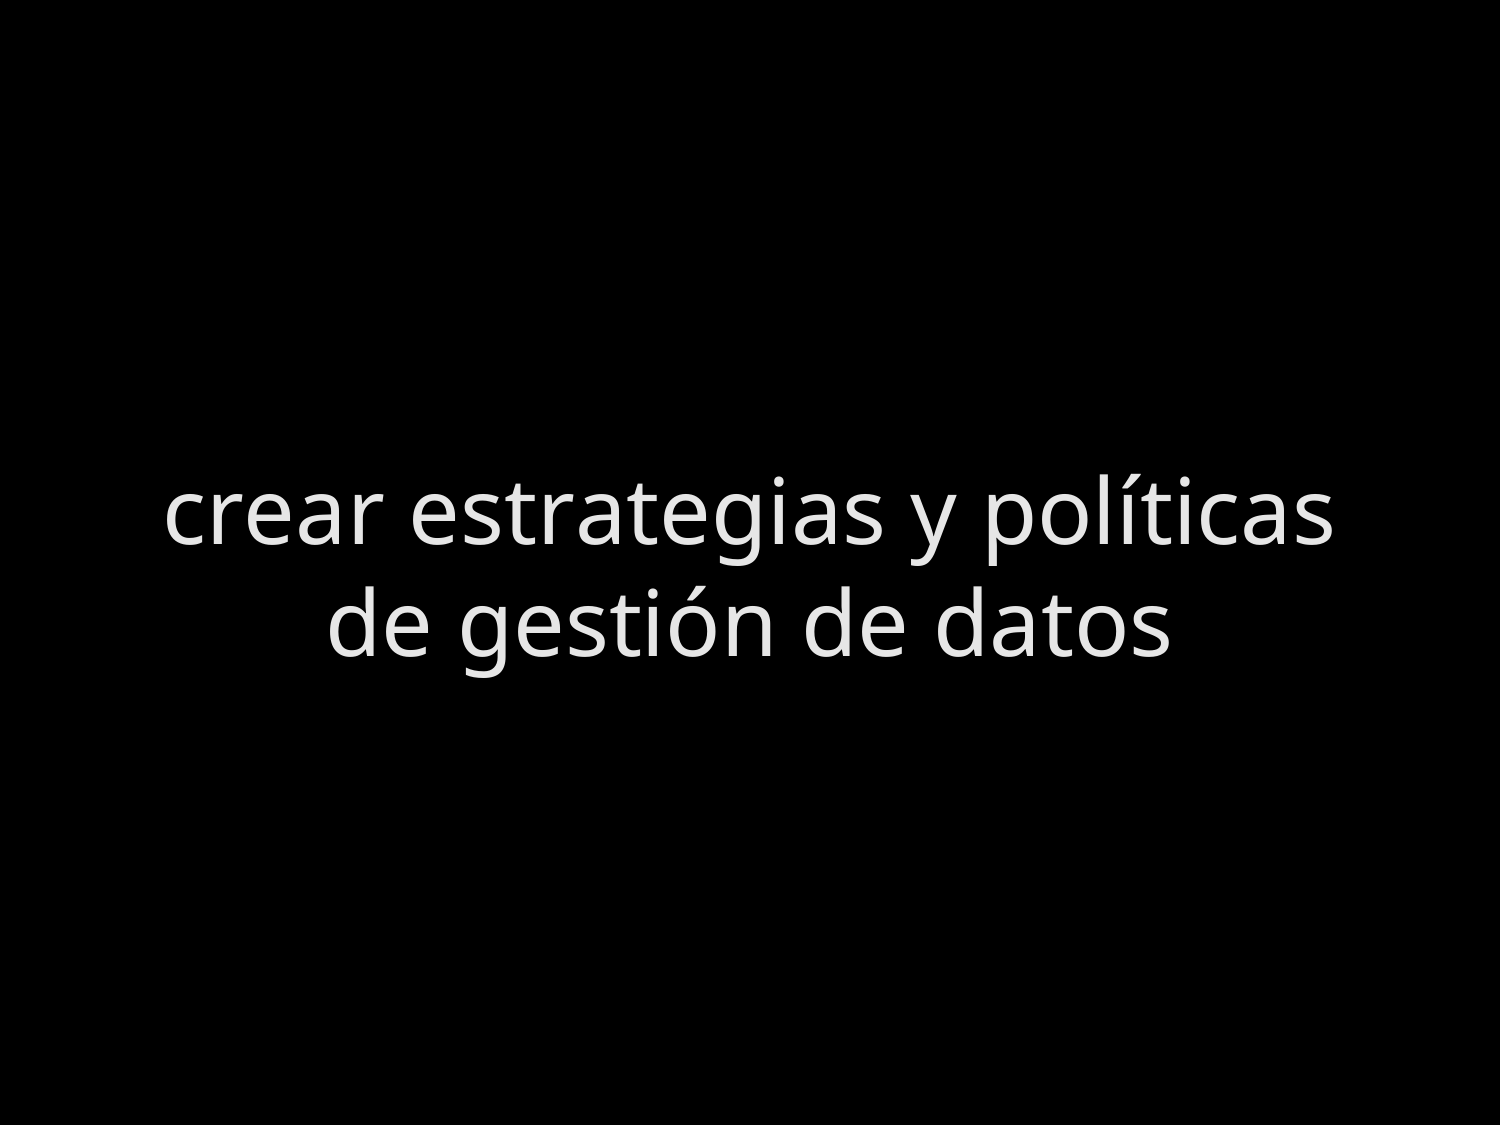

# crear estrategias y políticas
de gestión de datos